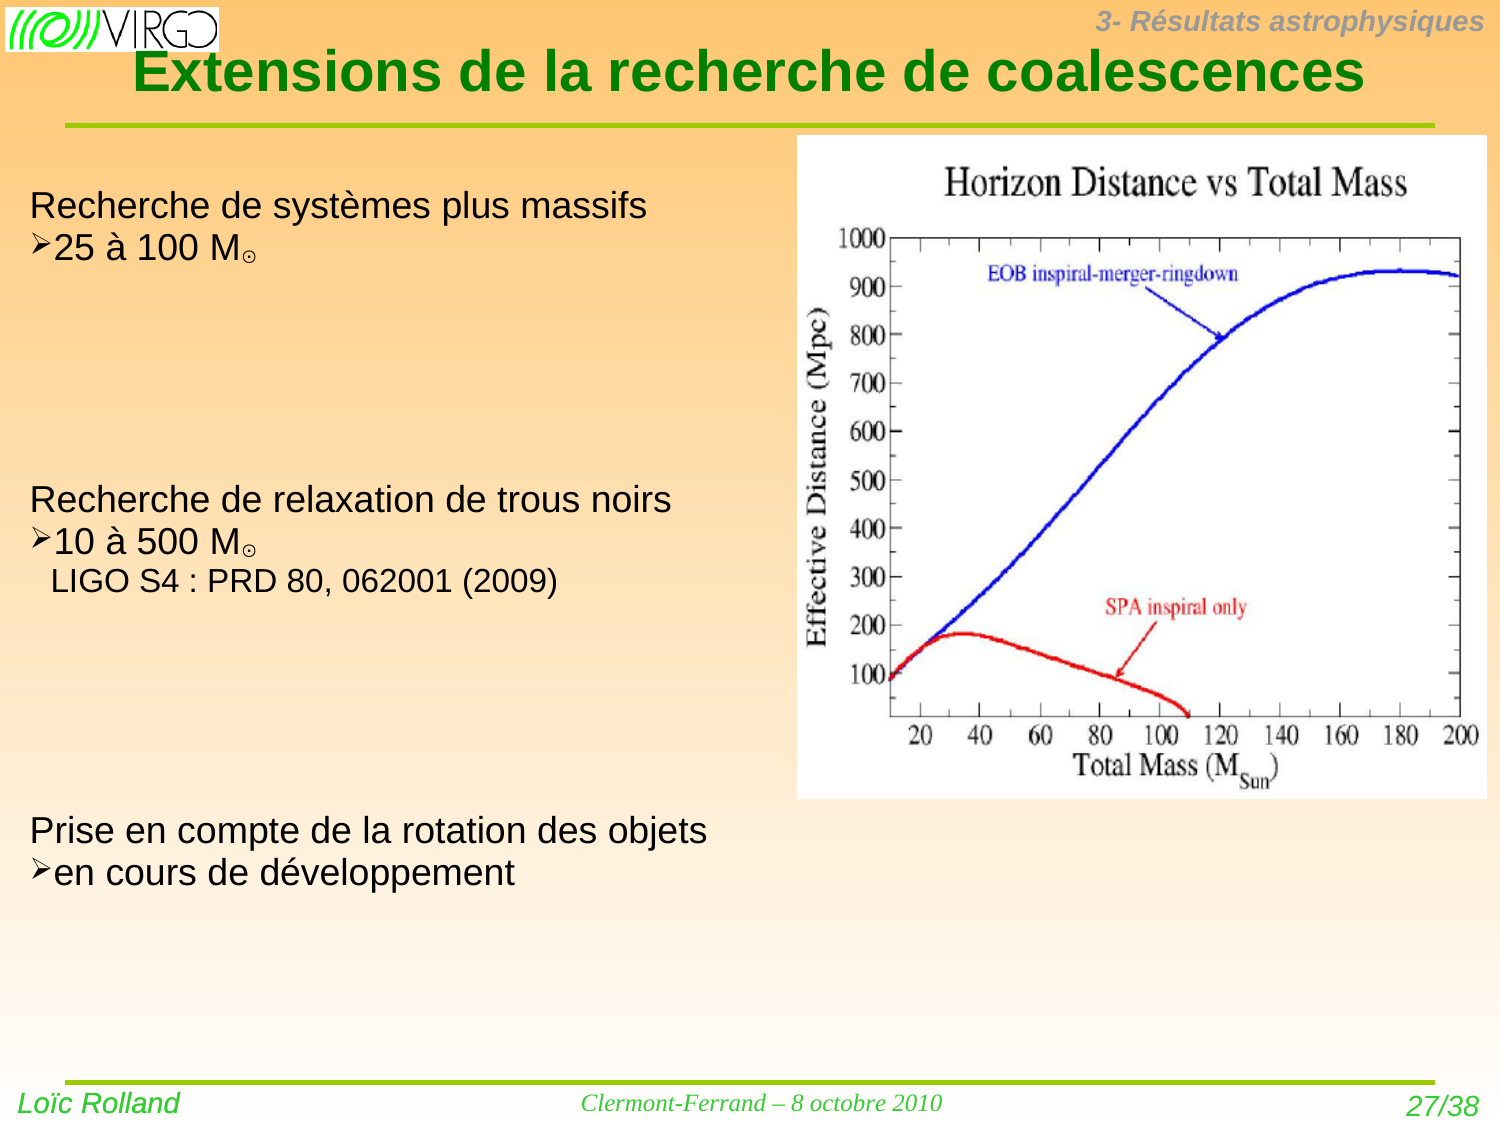

3- Résultats astrophysiques
# Extensions de la recherche de coalescences
Recherche de systèmes plus massifs
25 à 100 M⊙
Recherche de relaxation de trous noirs
10 à 500 M⊙
LIGO S4 : PRD 80, 062001 (2009)
Prise en compte de la rotation des objets
en cours de développement
27